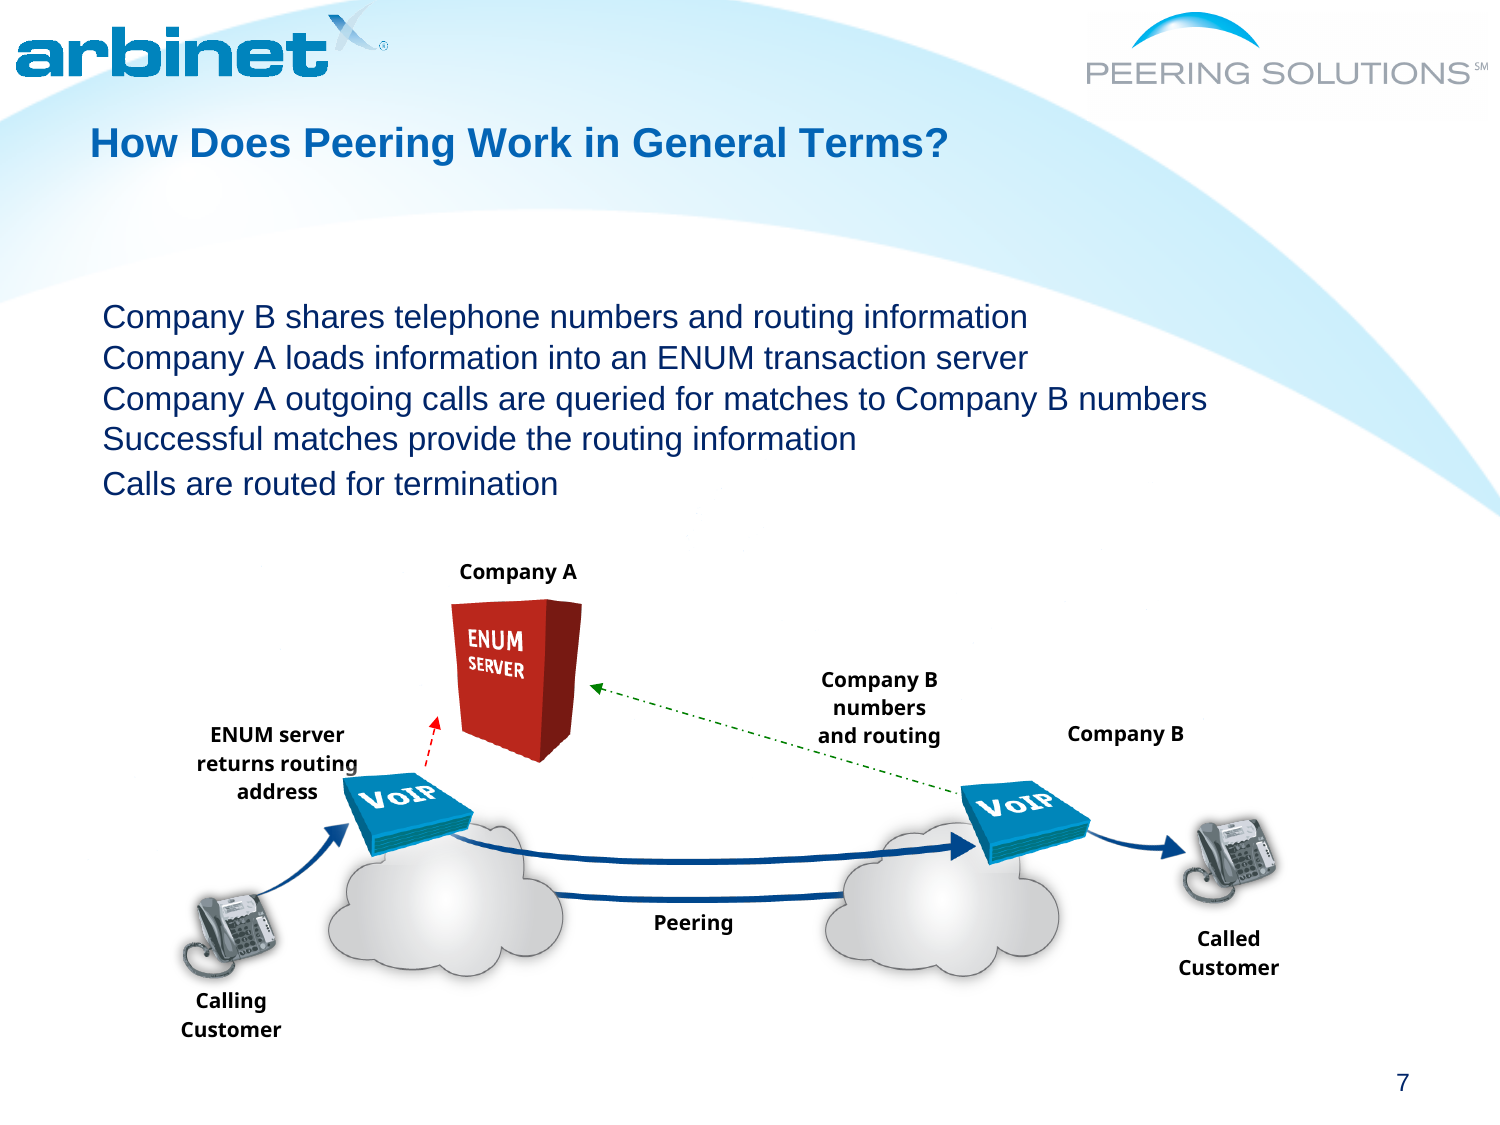

# How Does Peering Work in General Terms?
Company B shares telephone numbers and routing information
Company A loads information into an ENUM transaction server
Company A outgoing calls are queried for matches to Company B numbers
Successful matches provide the routing information
Calls are routed for termination
Company A
Company B
numbers
and routing
Company B
ENUM server
returns routing
address
Peering
Called
Customer
Calling
Customer
7